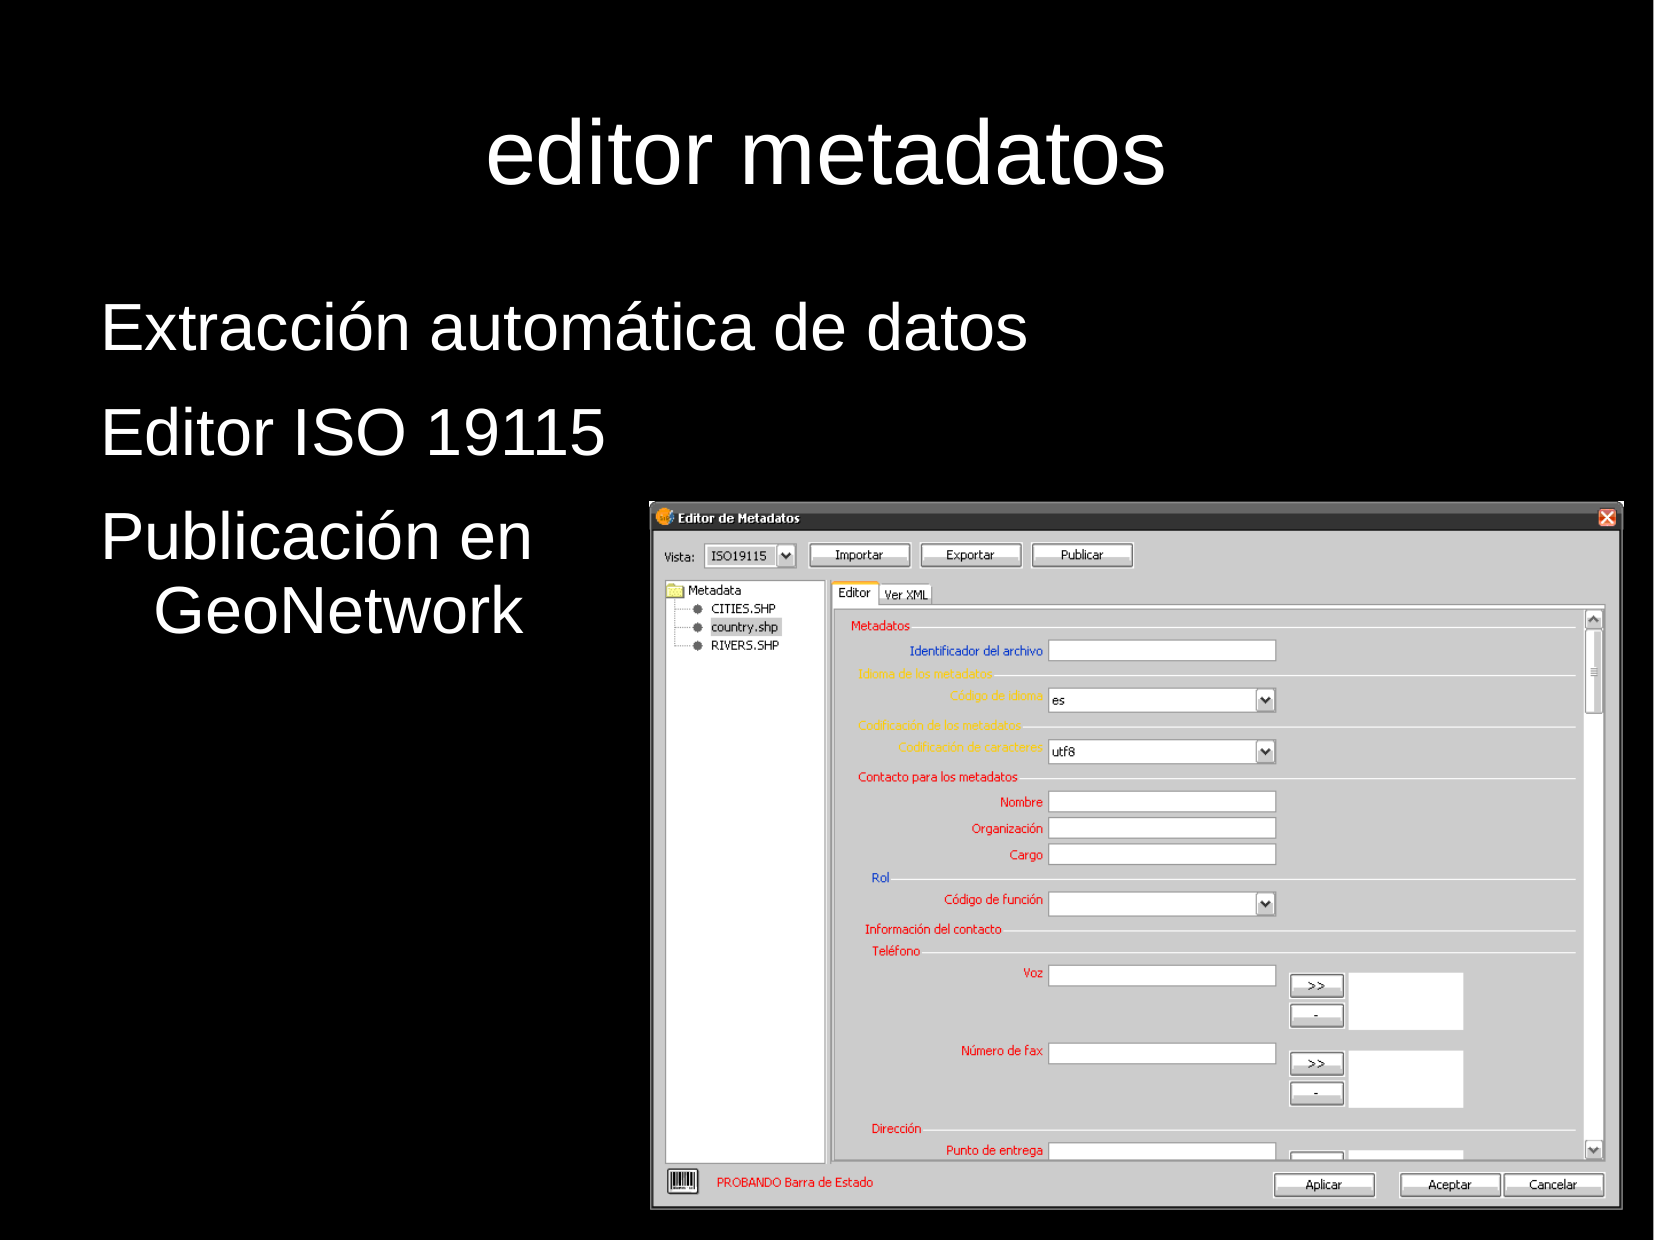

# editor metadatos
Extracción automática de datos
Editor ISO 19115
Publicación en
GeoNetwork